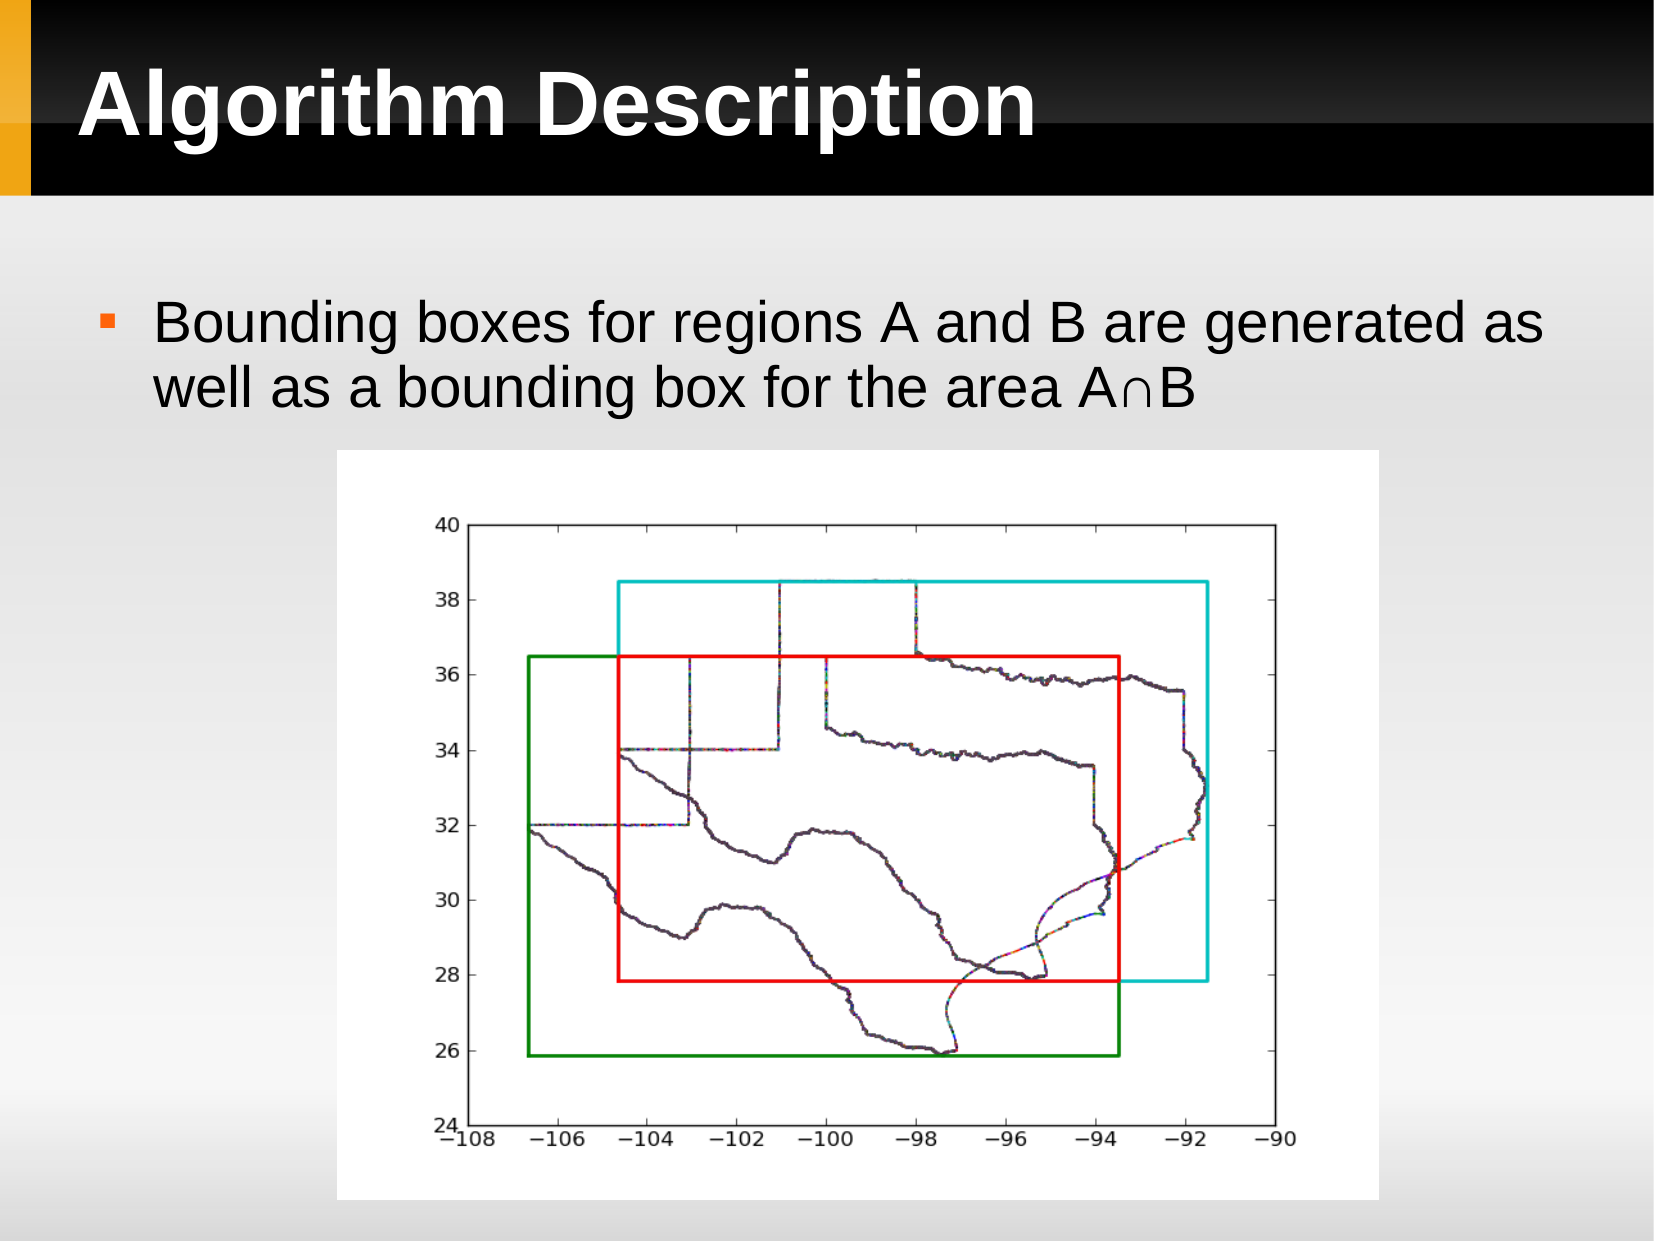

# Algorithm Description
Bounding boxes for regions A and B are generated as well as a bounding box for the area A∩B